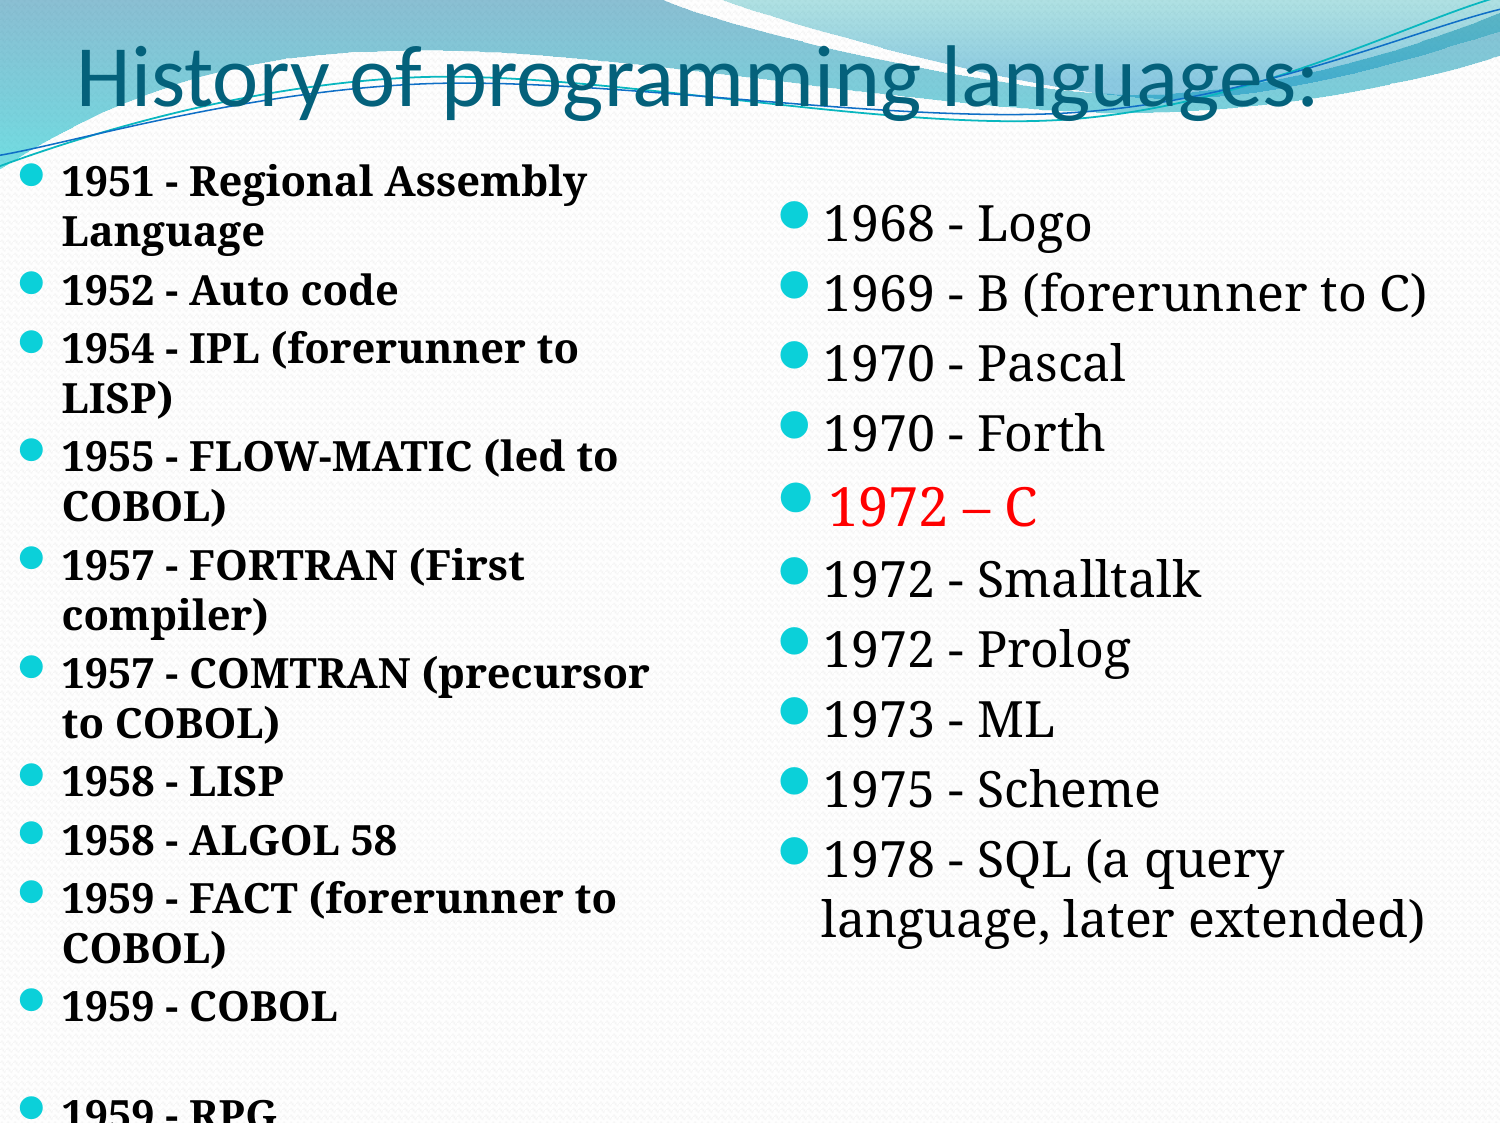

# History of programming languages:
1951 - Regional Assembly Language
1952 - Auto code
1954 - IPL (forerunner to LISP)
1955 - FLOW-MATIC (led to COBOL)
1957 - FORTRAN (First compiler)
1957 - COMTRAN (precursor to COBOL)
1958 - LISP
1958 - ALGOL 58
1959 - FACT (forerunner to COBOL)
1959 - COBOL
1959 - RPG
1962 - APL
1968 - Logo
1969 - B (forerunner to C)
1970 - Pascal
1970 - Forth
1972 – C
1972 - Smalltalk
1972 - Prolog
1973 - ML
1975 - Scheme
1978 - SQL (a query language, later extended)